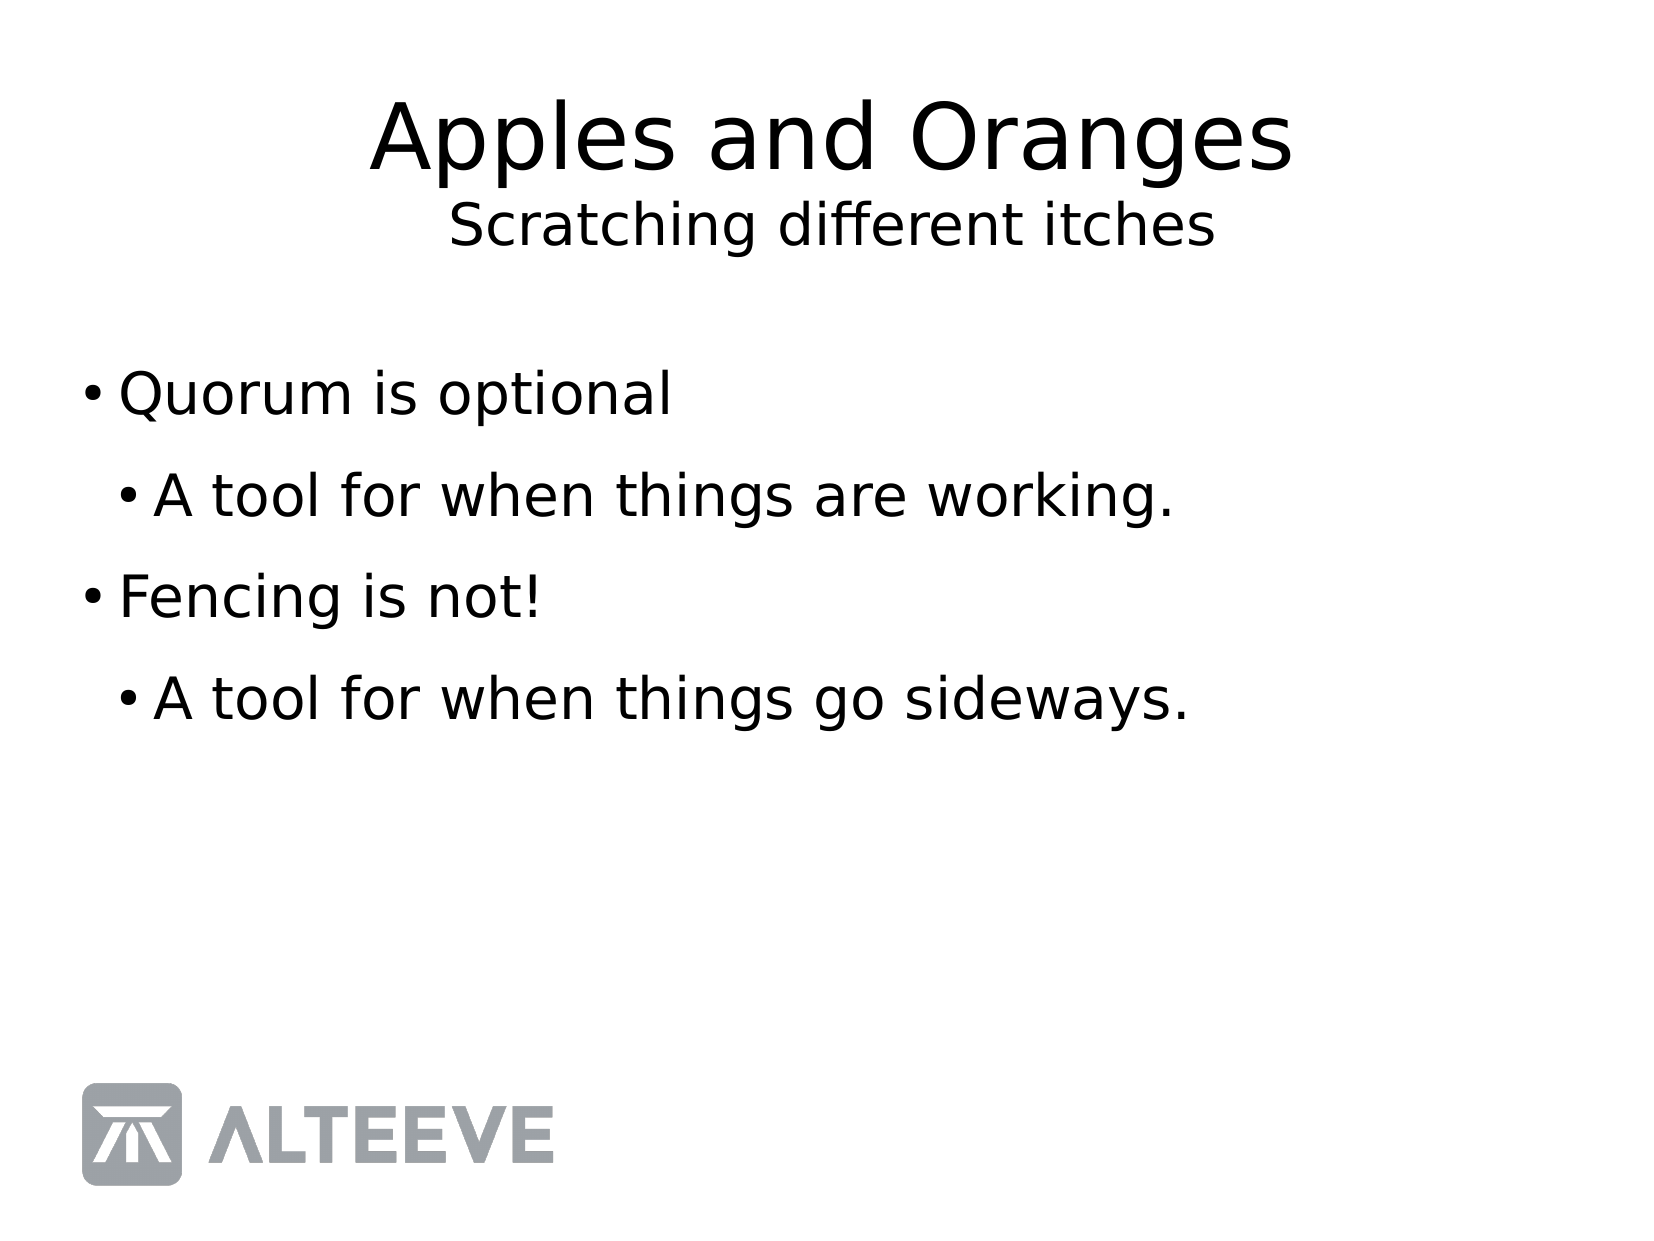

Apples and Oranges
Scratching different itches
# Quorum is optional
A tool for when things are working.
Fencing is not!
A tool for when things go sideways.